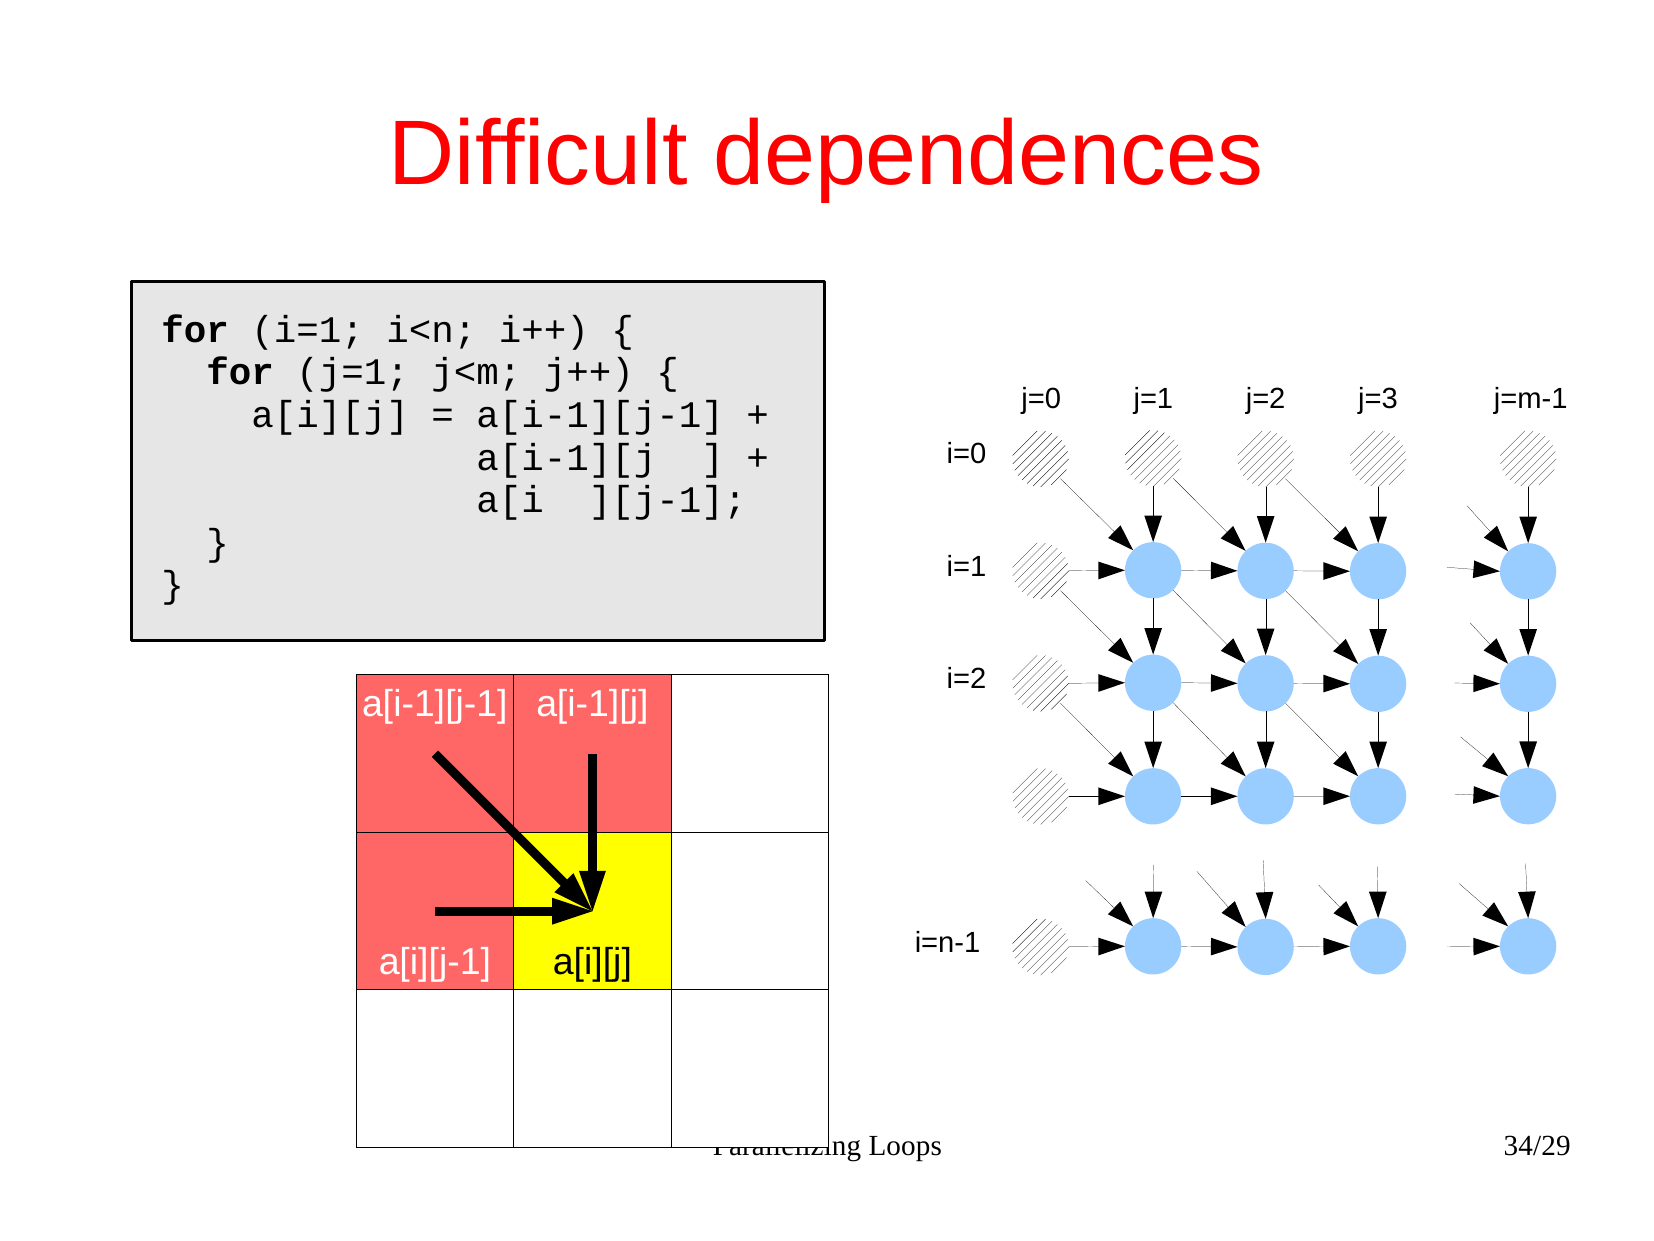

# Difficult dependences
for (i=1; i<n; i++) {
 for (j=1; j<m; j++) {
 a[i][j] = a[i-1][j-1] +
 a[i-1][j ] +
 a[i ][j-1];
 }
}
j=0
j=1
j=2
j=3
j=m-1
i=0
i=1
i=2
a[i-1][j-1]
a[i-1][j]
a[i][j-1]
a[i][j]
i=n-1
Parallelizing Loops
34